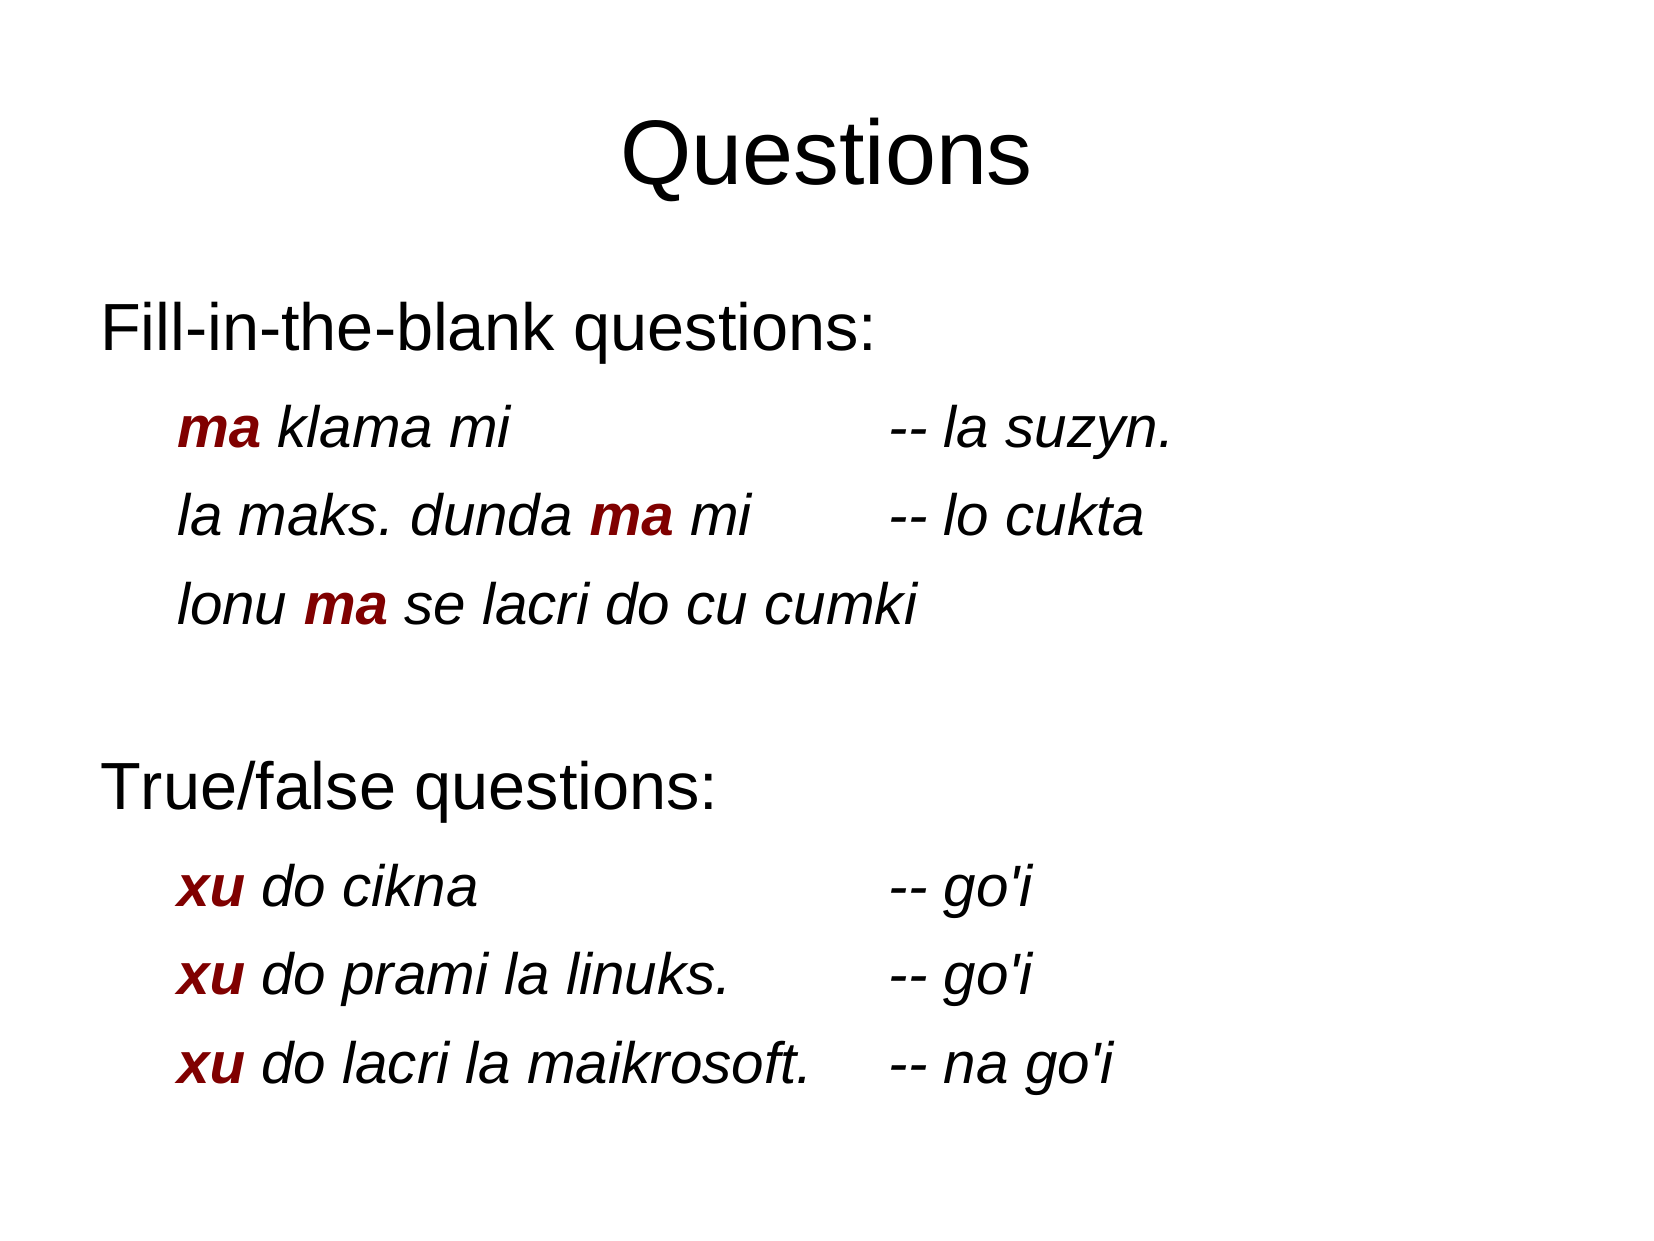

# Questions
Fill-in-the-blank questions:
ma klama mi						-- la suzyn.
la maks. dunda ma mi		-- lo cukta
lonu ma se lacri do cu cumki
True/false questions:
xu do cikna						-- go'i
xu do prami la linuks.			-- go'i
xu do lacri la maikrosoft.		-- na go'i